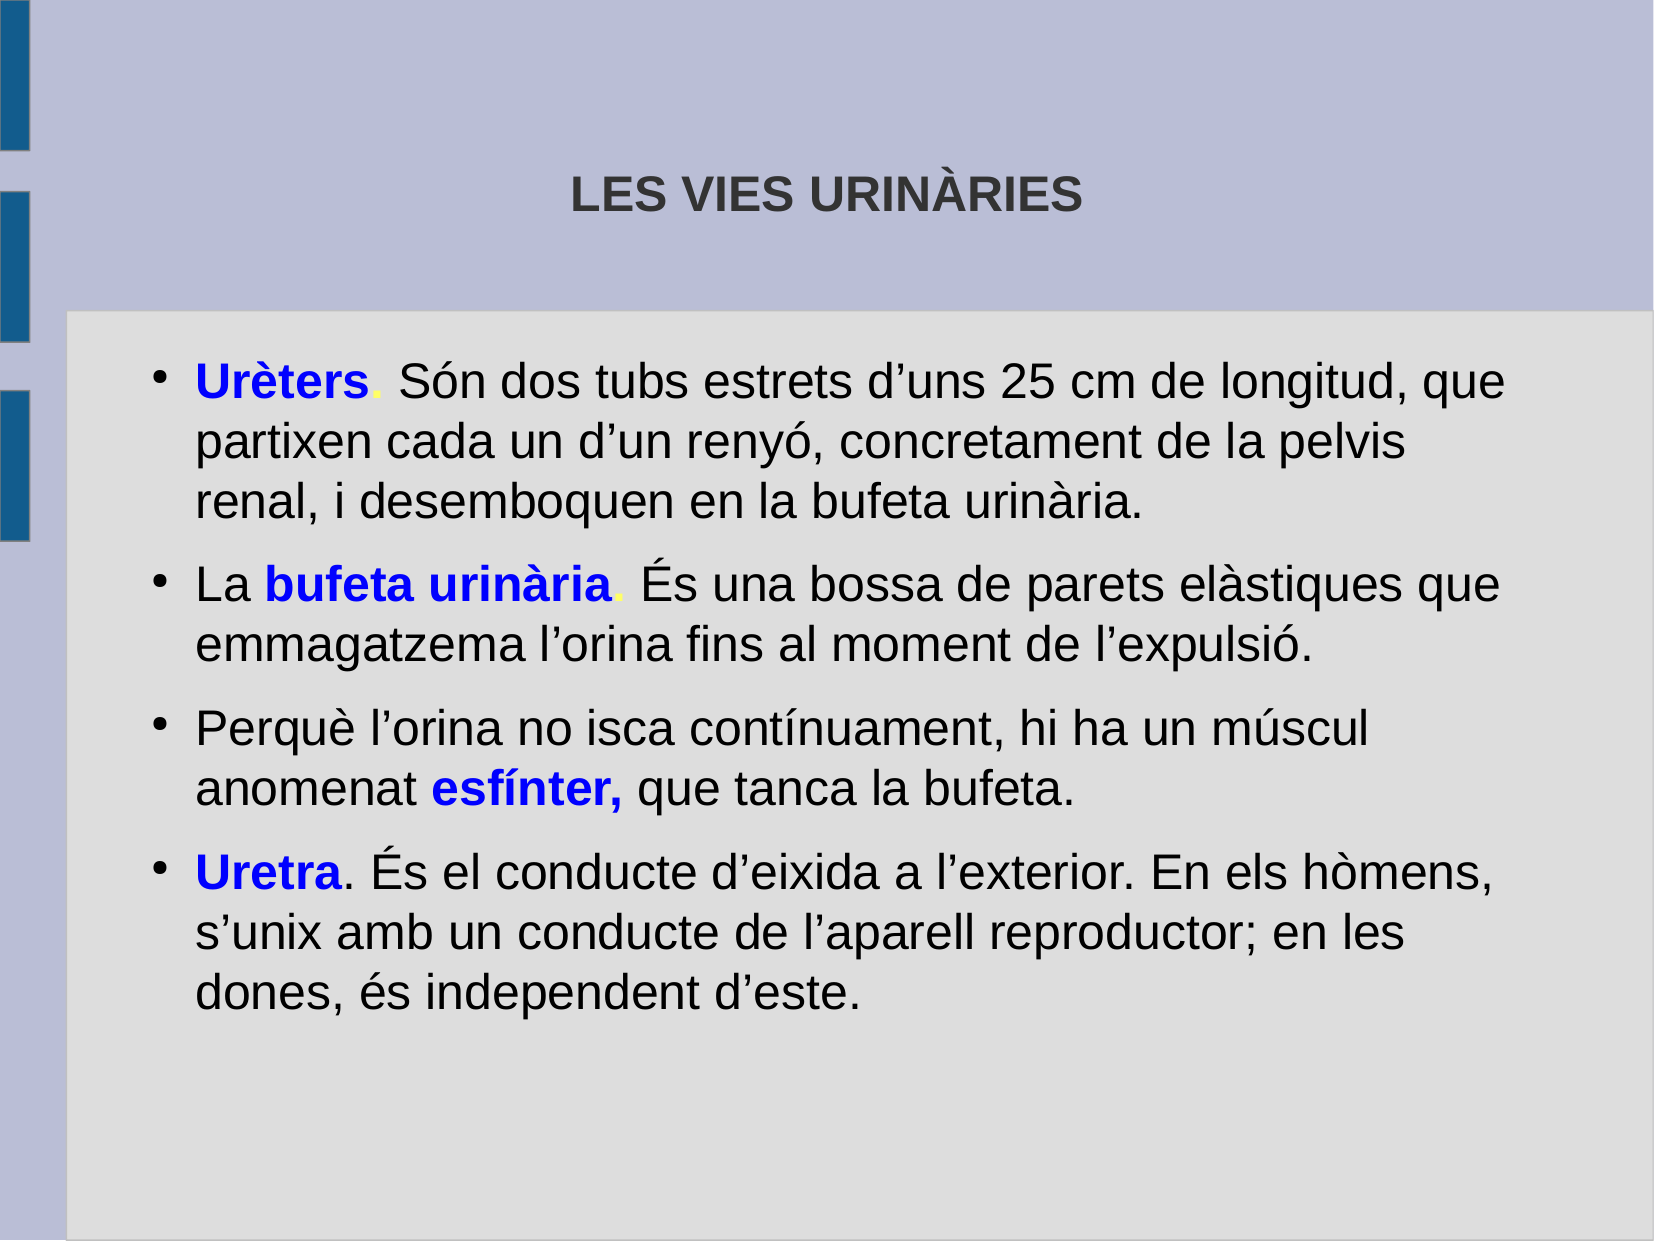

# LES VIES URINÀRIES
Urèters. Són dos tubs estrets d’uns 25 cm de longitud, que partixen cada un d’un renyó, concretament de la pelvis renal, i desemboquen en la bufeta urinària.
La bufeta urinària. És una bossa de parets elàstiques que emmagatzema l’orina fins al moment de l’expulsió.
Perquè l’orina no isca contínuament, hi ha un múscul anomenat esfínter, que tanca la bufeta.
Uretra. És el conducte d’eixida a l’exterior. En els hòmens, s’unix amb un conducte de l’aparell reproductor; en les dones, és independent d’este.